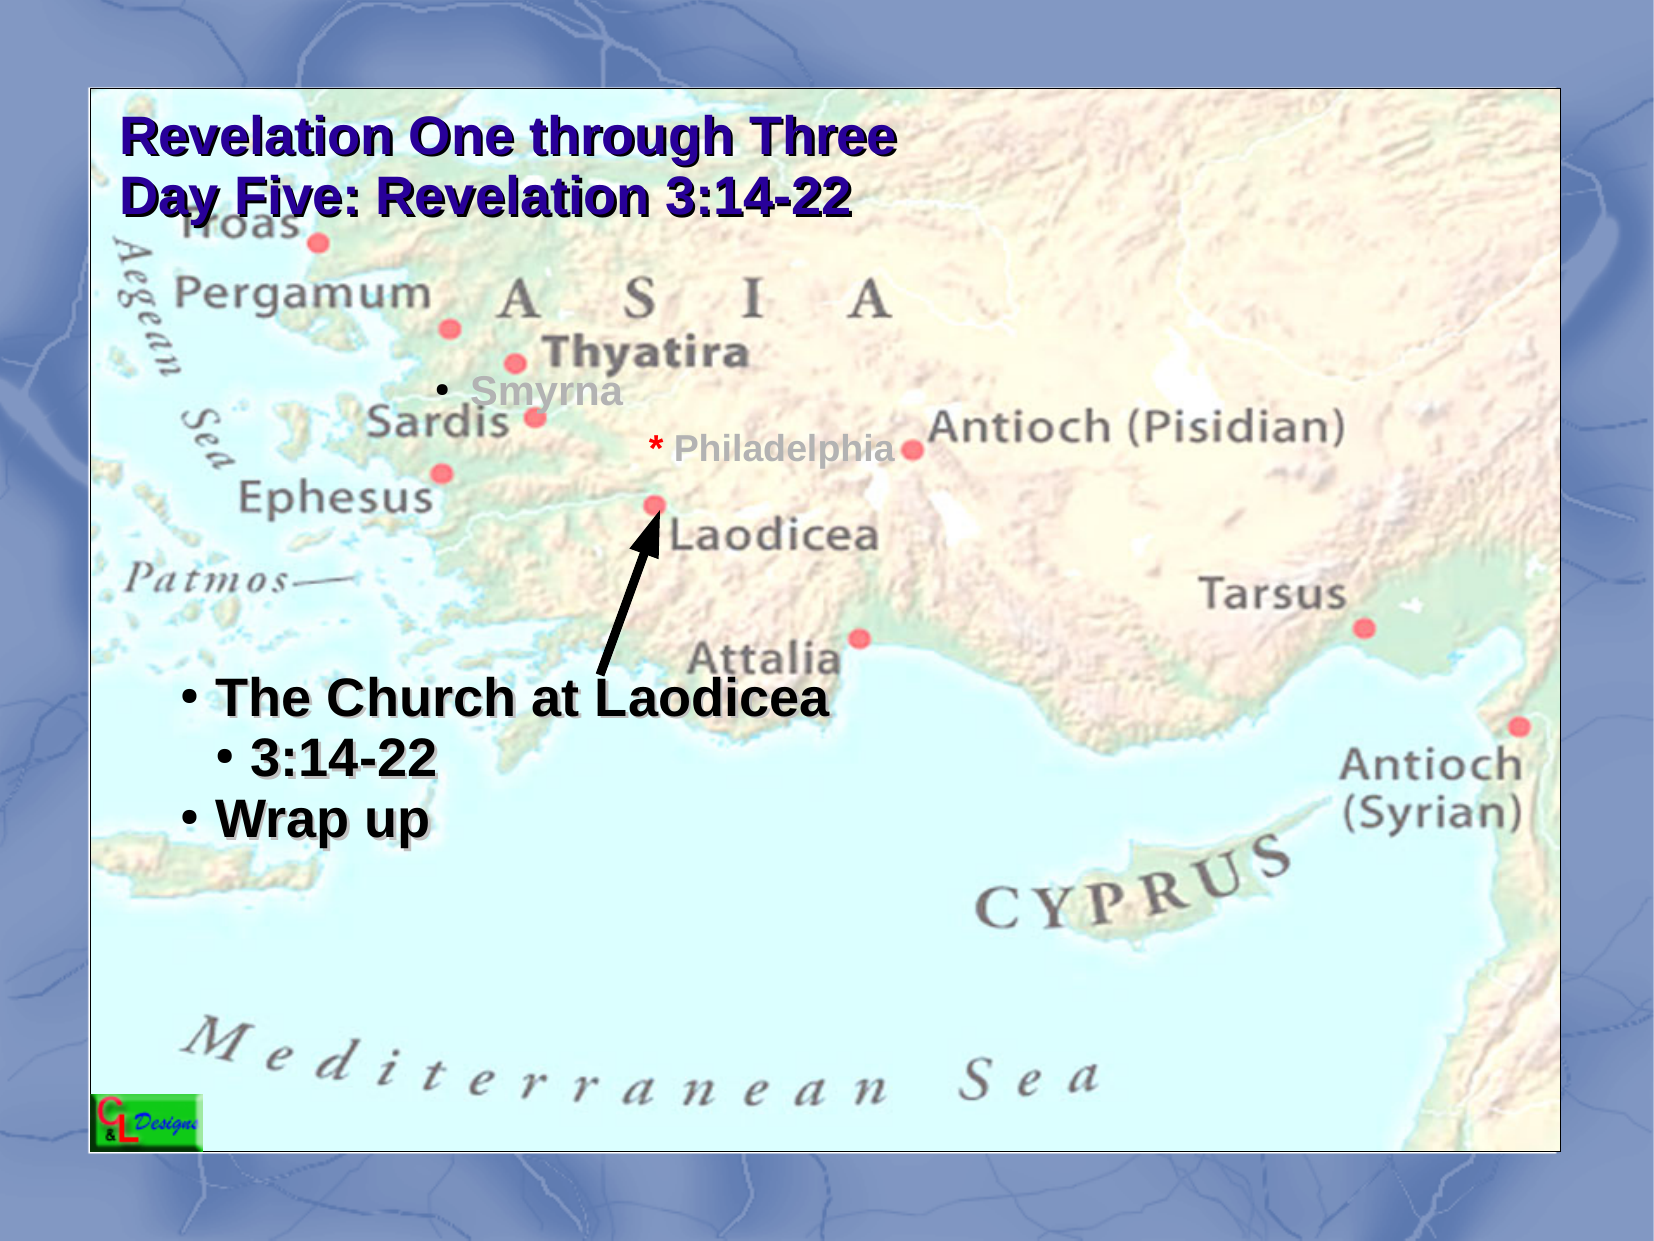

# Revelation One through Three Day Five: Revelation 3:14-22
Smyrna
* Philadelphia
The Church at Laodicea
3:14-22
Wrap up